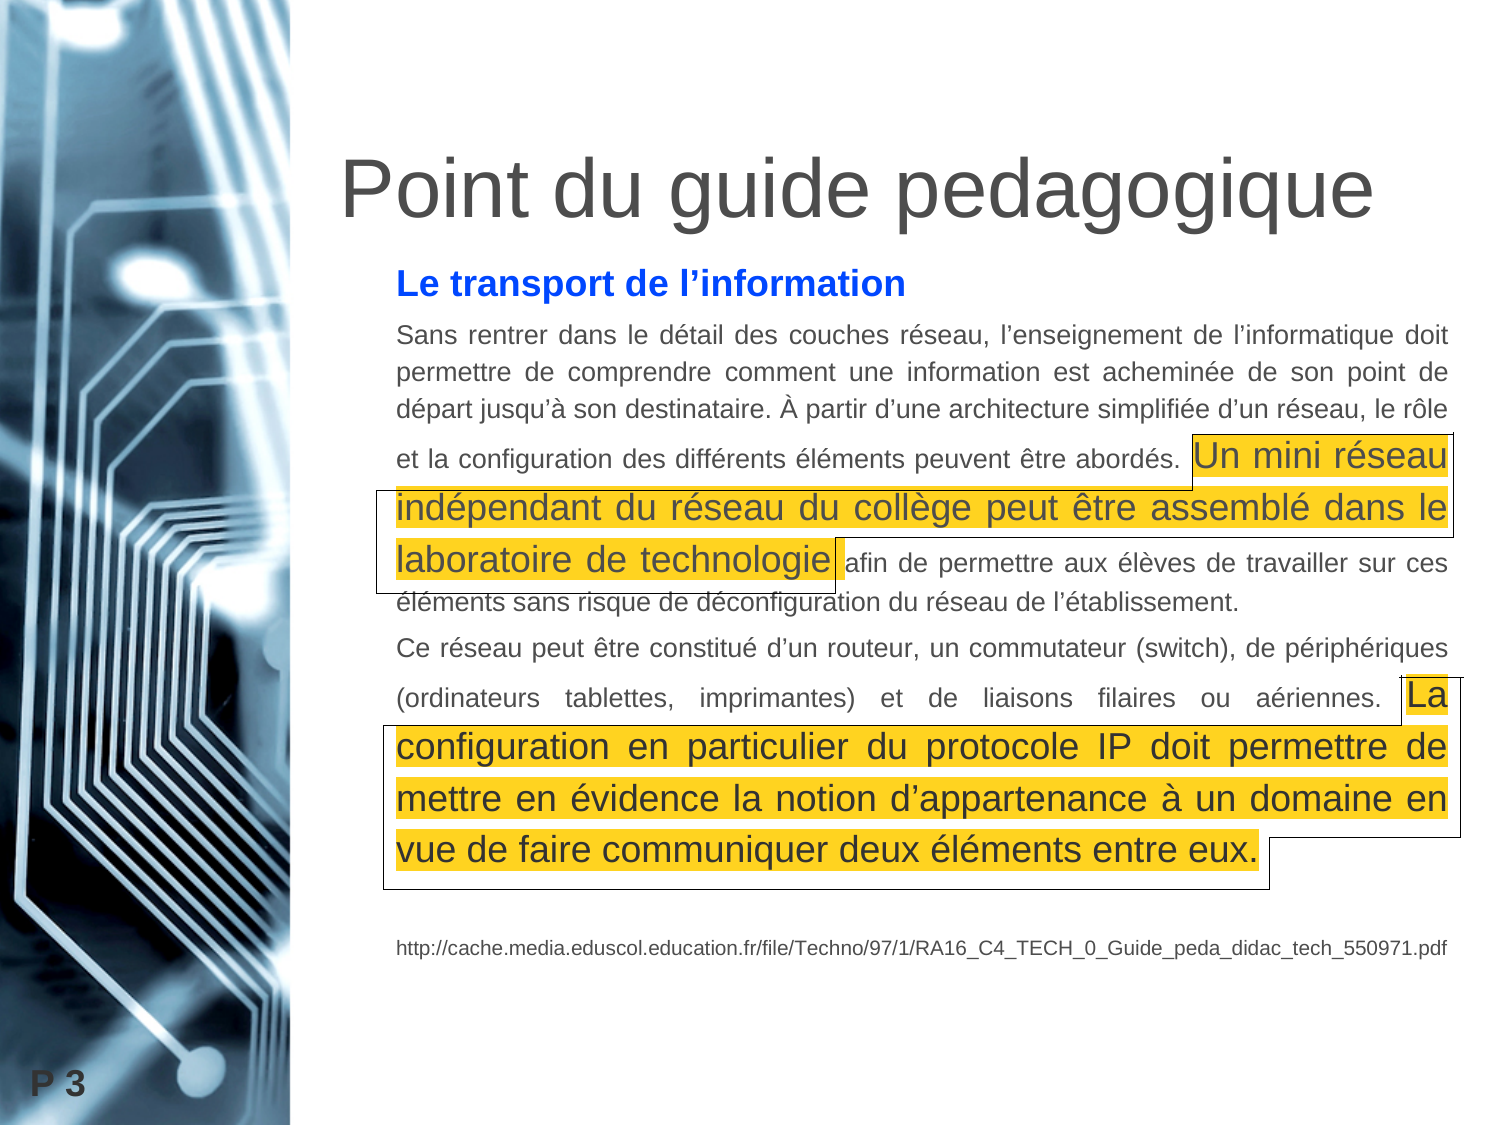

# Point du guide pedagogique
Le transport de l’information
Sans rentrer dans le détail des couches réseau, l’enseignement de l’informatique doit permettre de comprendre comment une information est acheminée de son point de départ jusqu’à son destinataire. À partir d’une architecture simplifiée d’un réseau, le rôle et la configuration des différents éléments peuvent être abordés. Un mini réseau indépendant du réseau du collège peut être assemblé dans le laboratoire de technologie afin de permettre aux élèves de travailler sur ces éléments sans risque de déconfiguration du réseau de l’établissement.
Ce réseau peut être constitué d’un routeur, un commutateur (switch), de périphériques (ordinateurs tablettes, imprimantes) et de liaisons filaires ou aériennes. La configuration en particulier du protocole IP doit permettre de mettre en évidence la notion d’appartenance à un domaine en vue de faire communiquer deux éléments entre eux.
http://cache.media.eduscol.education.fr/file/Techno/97/1/RA16_C4_TECH_0_Guide_peda_didac_tech_550971.pdf